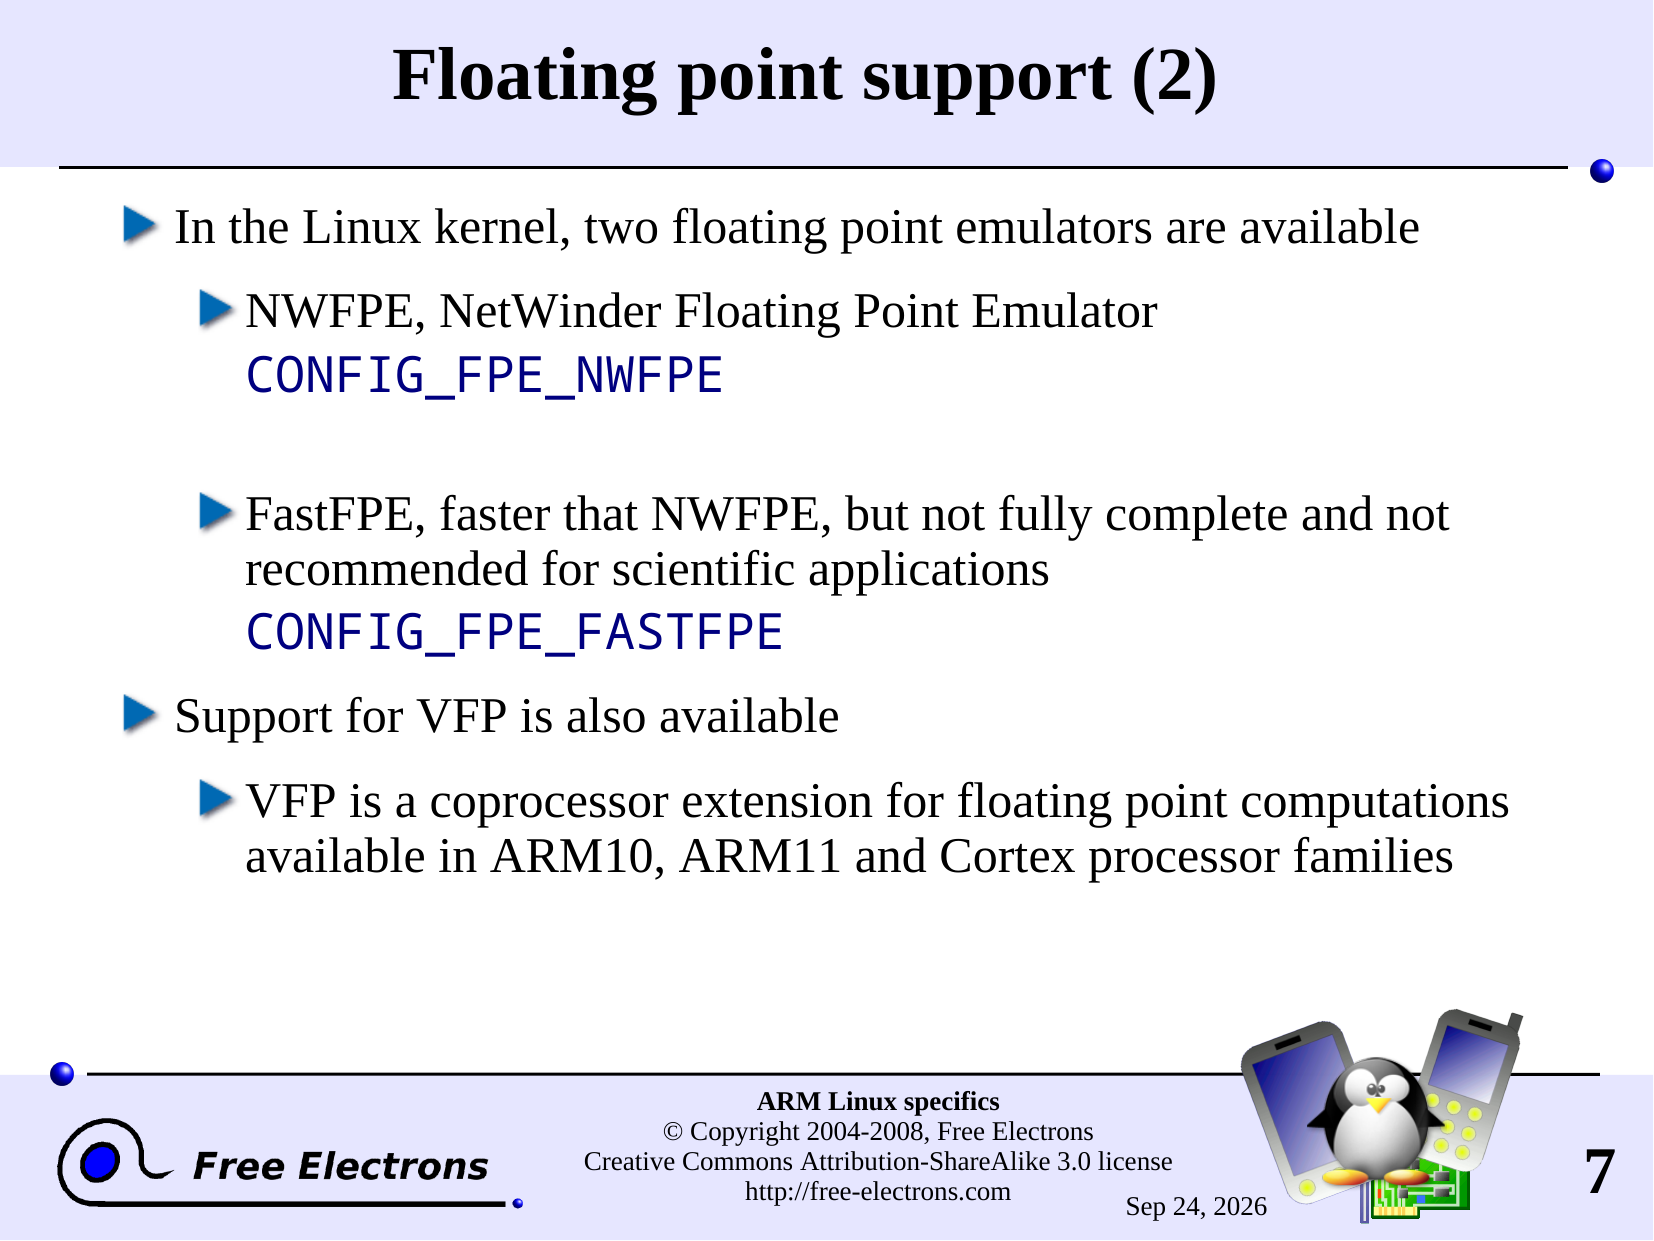

# Floating point support (2)
In the Linux kernel, two floating point emulators are available
NWFPE, NetWinder Floating Point Emulator
CONFIG_FPE_NWFPE
FastFPE, faster that NWFPE, but not fully complete and not recommended for scientific applications
CONFIG_FPE_FASTFPE
Support for VFP is also available
VFP is a coprocessor extension for floating point computations available in ARM10, ARM11 and Cortex processor families